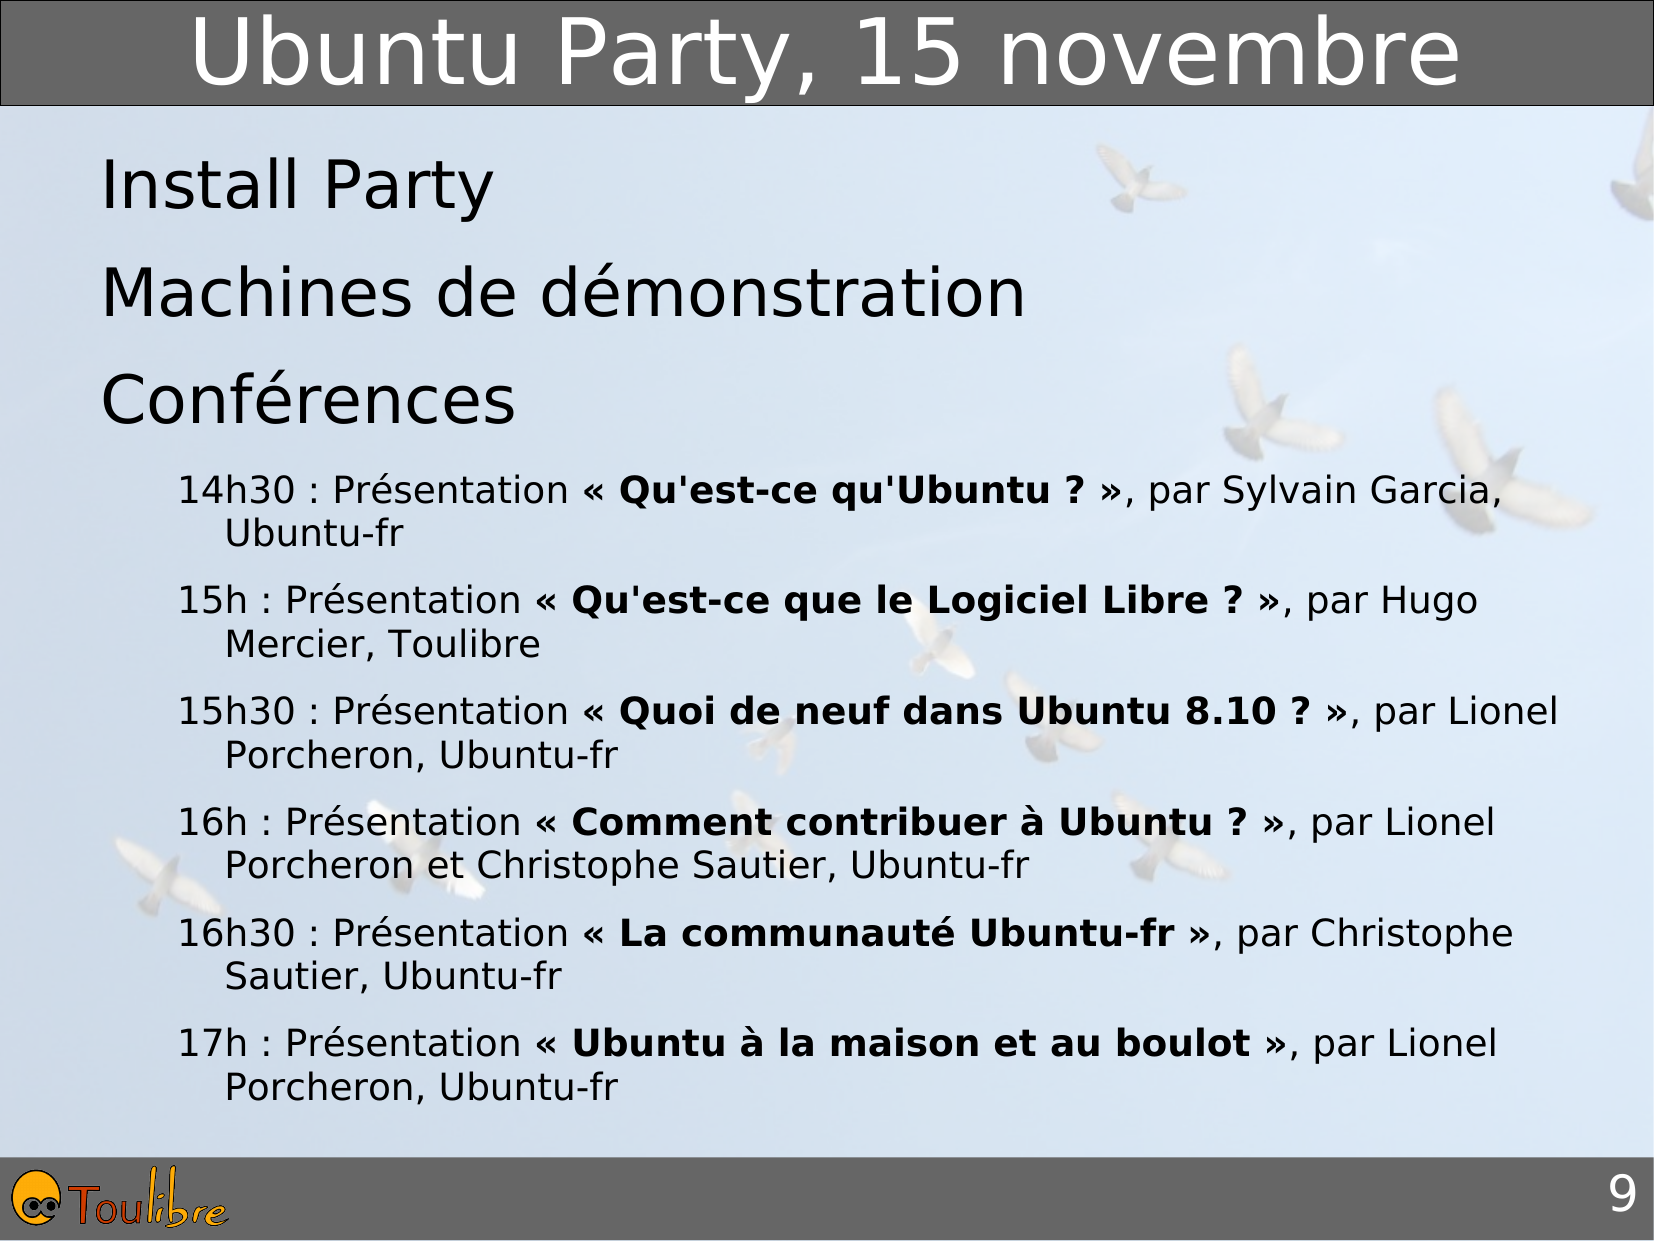

# Ubuntu Party, 15 novembre
Install Party
Machines de démonstration
Conférences
14h30 : Présentation « Qu'est-ce qu'Ubuntu ? », par Sylvain Garcia, Ubuntu-fr
15h : Présentation « Qu'est-ce que le Logiciel Libre ? », par Hugo Mercier, Toulibre
15h30 : Présentation « Quoi de neuf dans Ubuntu 8.10 ? », par Lionel Porcheron, Ubuntu-fr
16h : Présentation « Comment contribuer à Ubuntu ? », par Lionel Porcheron et Christophe Sautier, Ubuntu-fr
16h30 : Présentation « La communauté Ubuntu-fr », par Christophe Sautier, Ubuntu-fr
17h : Présentation « Ubuntu à la maison et au boulot », par Lionel Porcheron, Ubuntu-fr